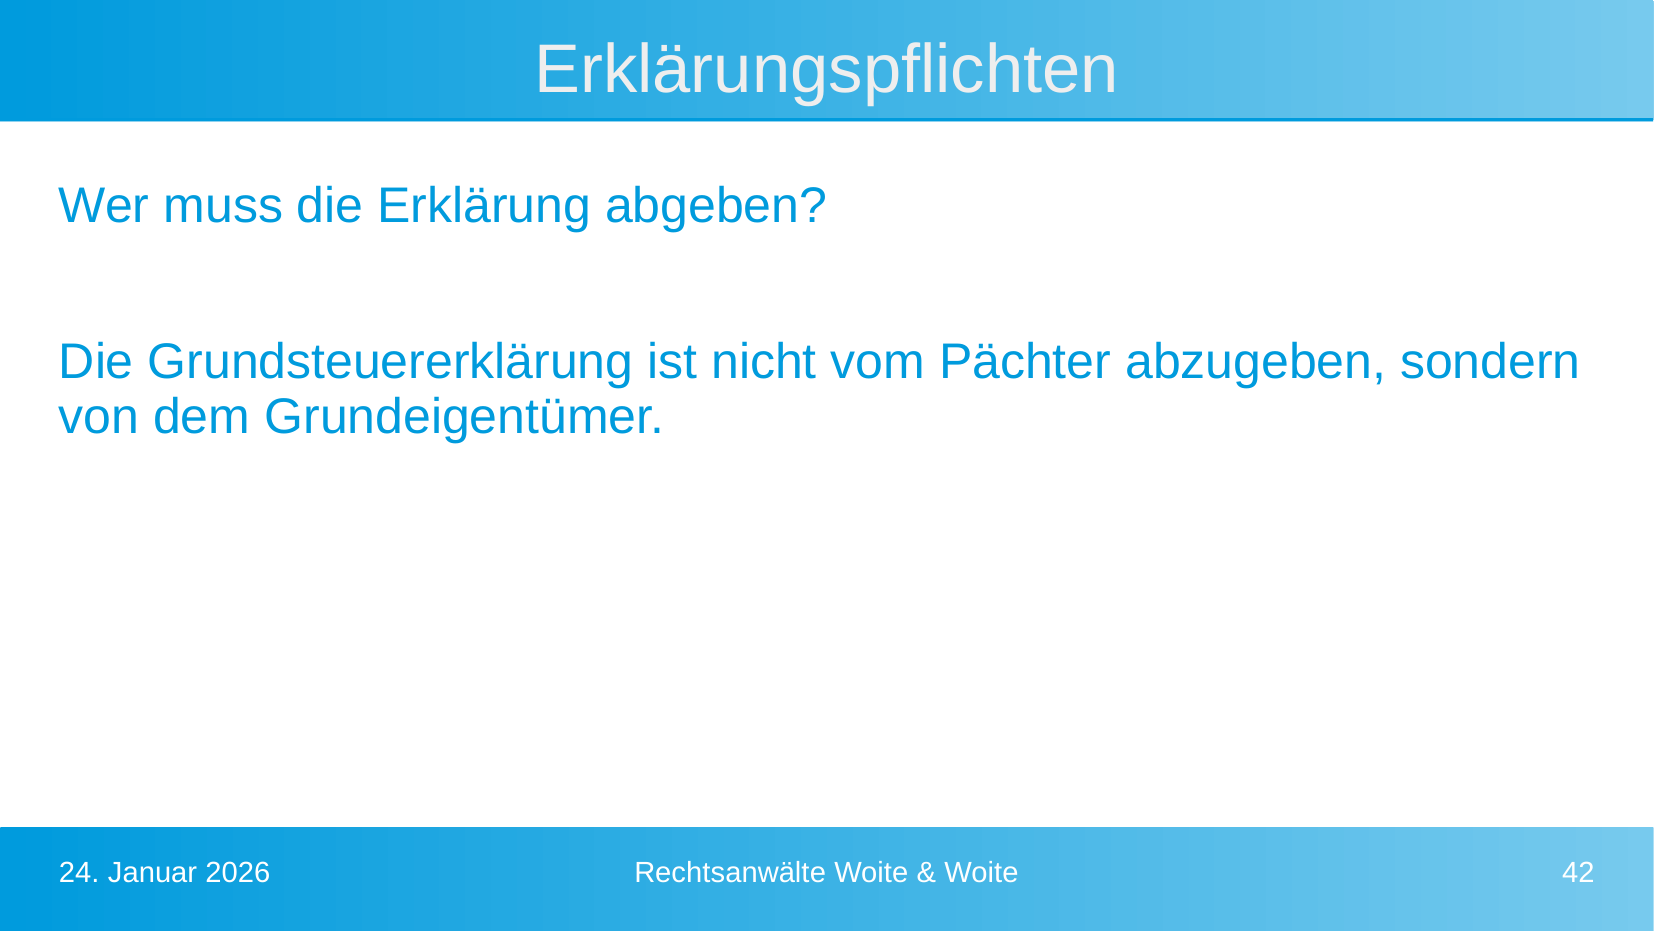

# Erklärungspflichten
Wer muss die Erklärung abgeben?
Die Grundsteuererklärung ist nicht vom Pächter abzugeben, sondern von dem Grundeigentümer.
42